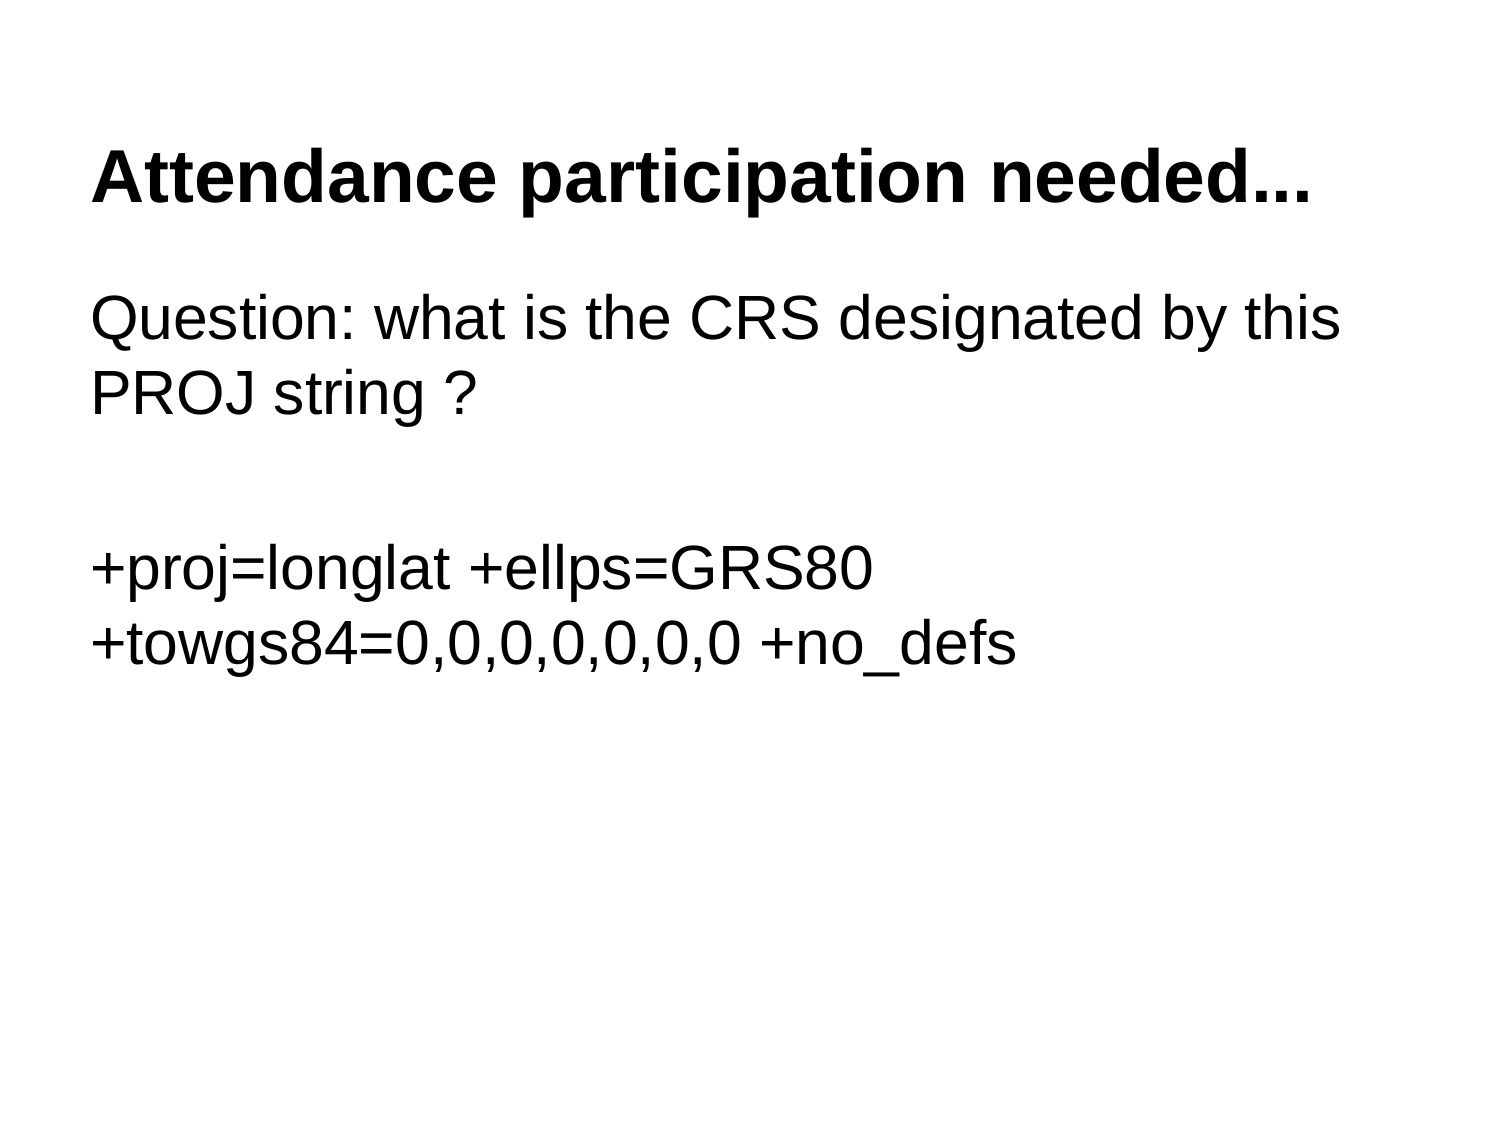

# Attendance participation needed...
Question: what is the CRS designated by this PROJ string ?
+proj=longlat +ellps=GRS80 +towgs84=0,0,0,0,0,0,0 +no_defs